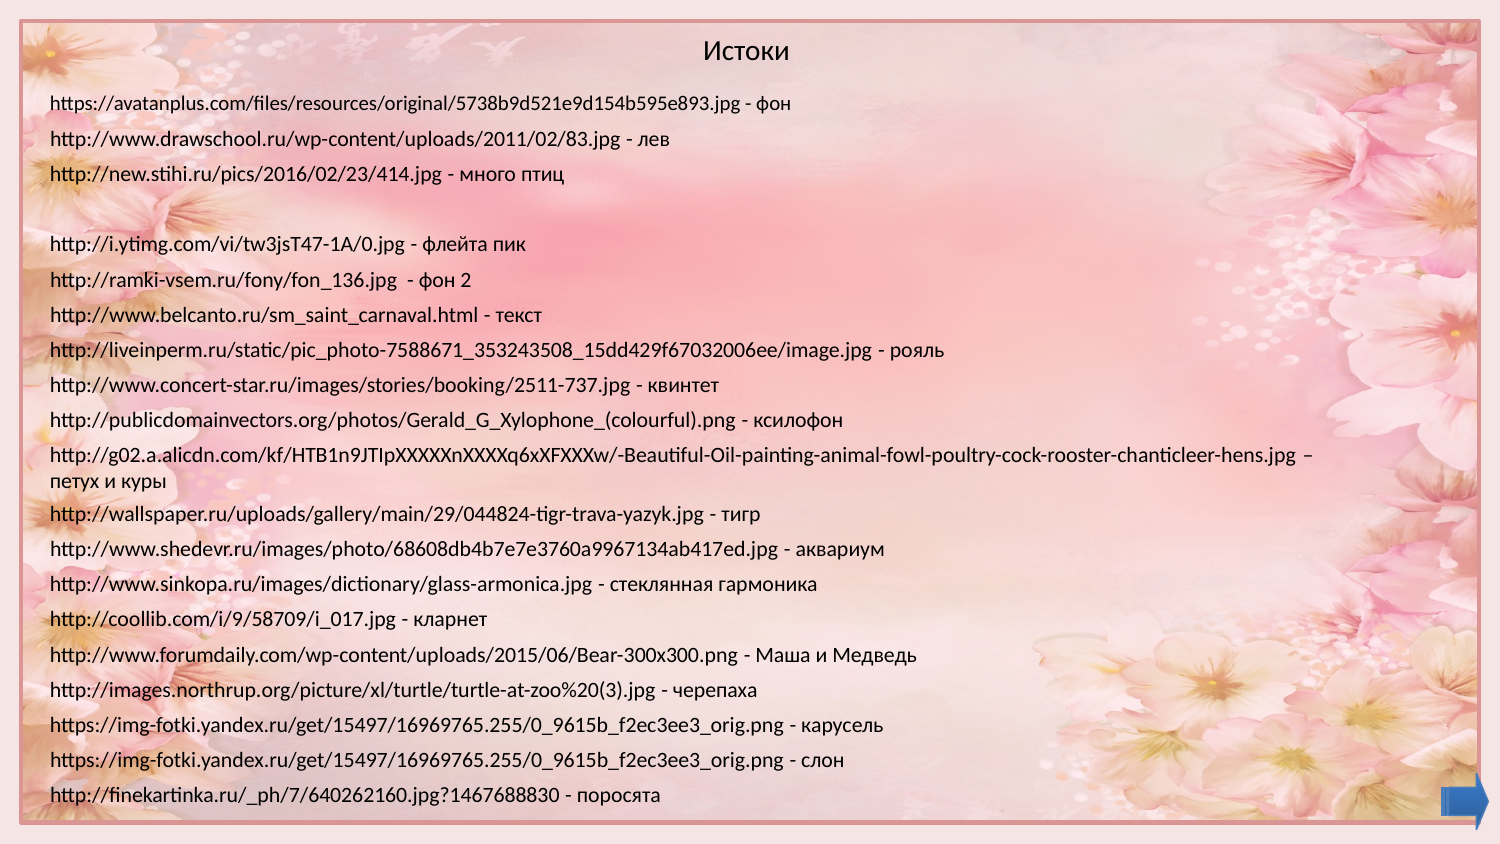

Истоки
https://avatanplus.com/files/resources/original/5738b9d521e9d154b595e893.jpg - фон
http://www.drawschool.ru/wp-content/uploads/2011/02/83.jpg - лев
http://new.stihi.ru/pics/2016/02/23/414.jpg - много птиц
http://i.ytimg.com/vi/tw3jsT47-1A/0.jpg - флейта пик
http://ramki-vsem.ru/fony/fon_136.jpg - фон 2
http://www.belcanto.ru/sm_saint_carnaval.html - текст
http://liveinperm.ru/static/pic_photo-7588671_353243508_15dd429f67032006ee/image.jpg - рояль
http://www.concert-star.ru/images/stories/booking/2511-737.jpg - квинтет
http://publicdomainvectors.org/photos/Gerald_G_Xylophone_(colourful).png - ксилофон
http://g02.a.alicdn.com/kf/HTB1n9JTIpXXXXXnXXXXq6xXFXXXw/-Beautiful-Oil-painting-animal-fowl-poultry-cock-rooster-chanticleer-hens.jpg – петух и куры
http://wallspaper.ru/uploads/gallery/main/29/044824-tigr-trava-yazyk.jpg - тигр
http://www.shedevr.ru/images/photo/68608db4b7e7e3760a9967134ab417ed.jpg - аквариум
http://www.sinkopa.ru/images/dictionary/glass-armonica.jpg - стеклянная гармоника
http://coollib.com/i/9/58709/i_017.jpg - кларнет
http://www.forumdaily.com/wp-content/uploads/2015/06/Bear-300x300.png - Маша и Медведь
http://images.northrup.org/picture/xl/turtle/turtle-at-zoo%20(3).jpg - черепаха
https://img-fotki.yandex.ru/get/15497/16969765.255/0_9615b_f2ec3ee3_orig.png - карусель
https://img-fotki.yandex.ru/get/15497/16969765.255/0_9615b_f2ec3ee3_orig.png - слон
http://finekartinka.ru/_ph/7/640262160.jpg?1467688830 - поросята